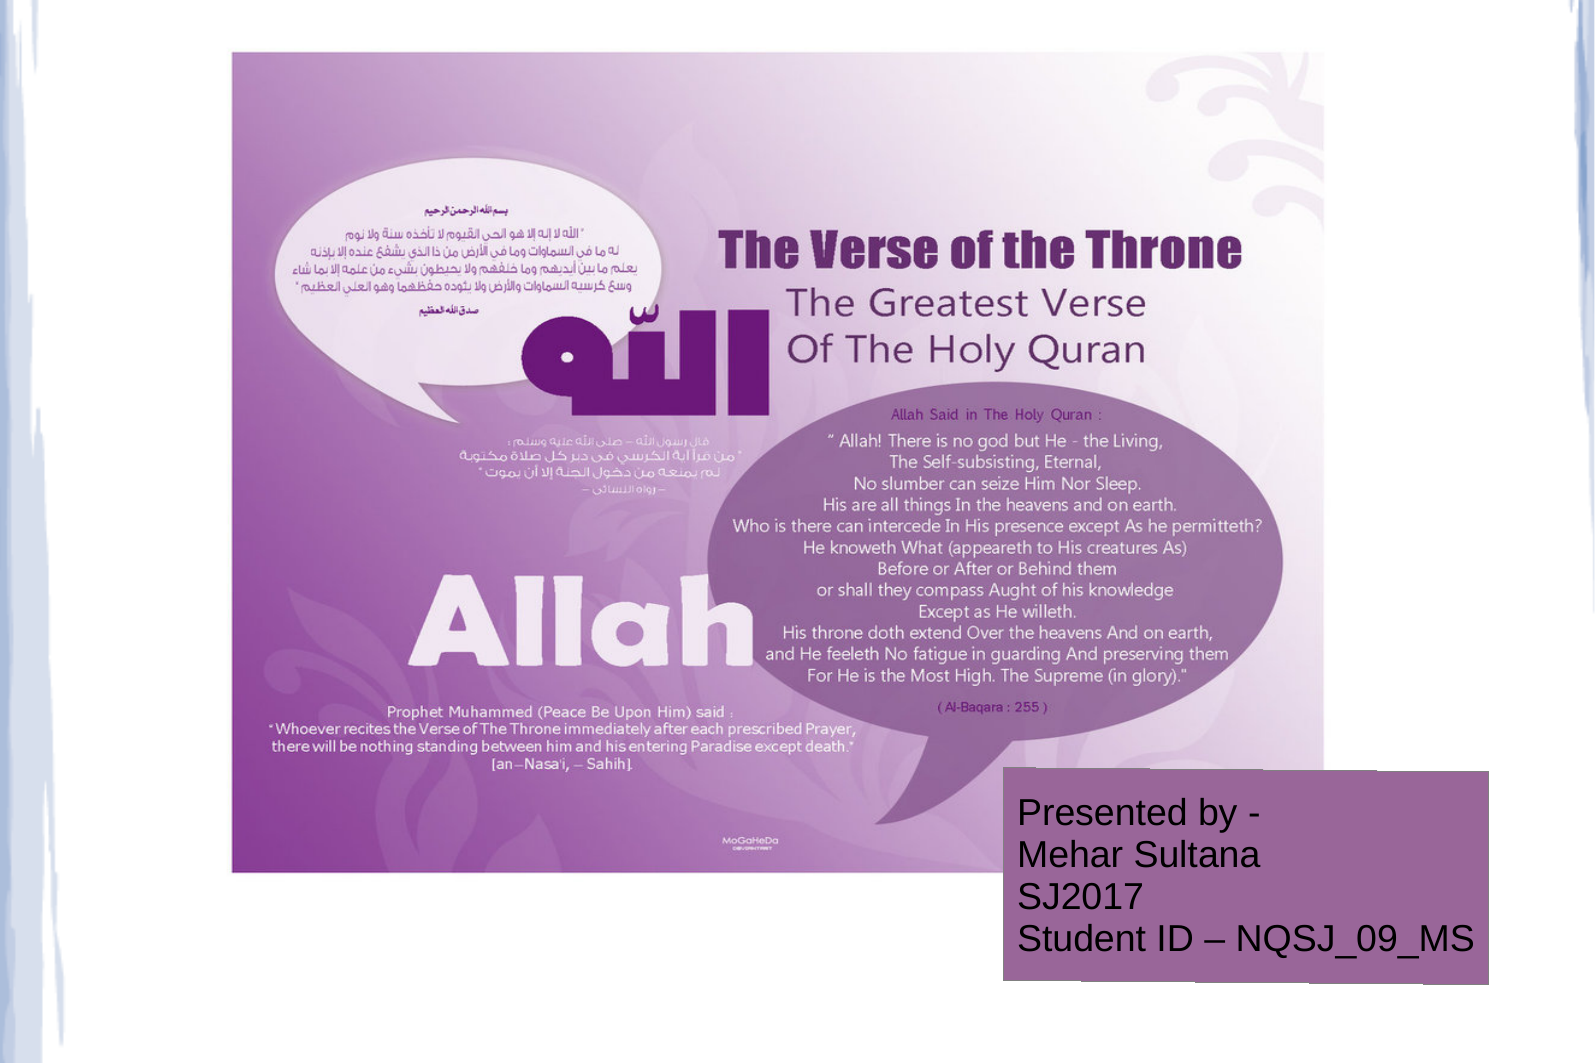

Presented by -
Mehar Sultana
SJ2017
Student ID – NQSJ_09_MS